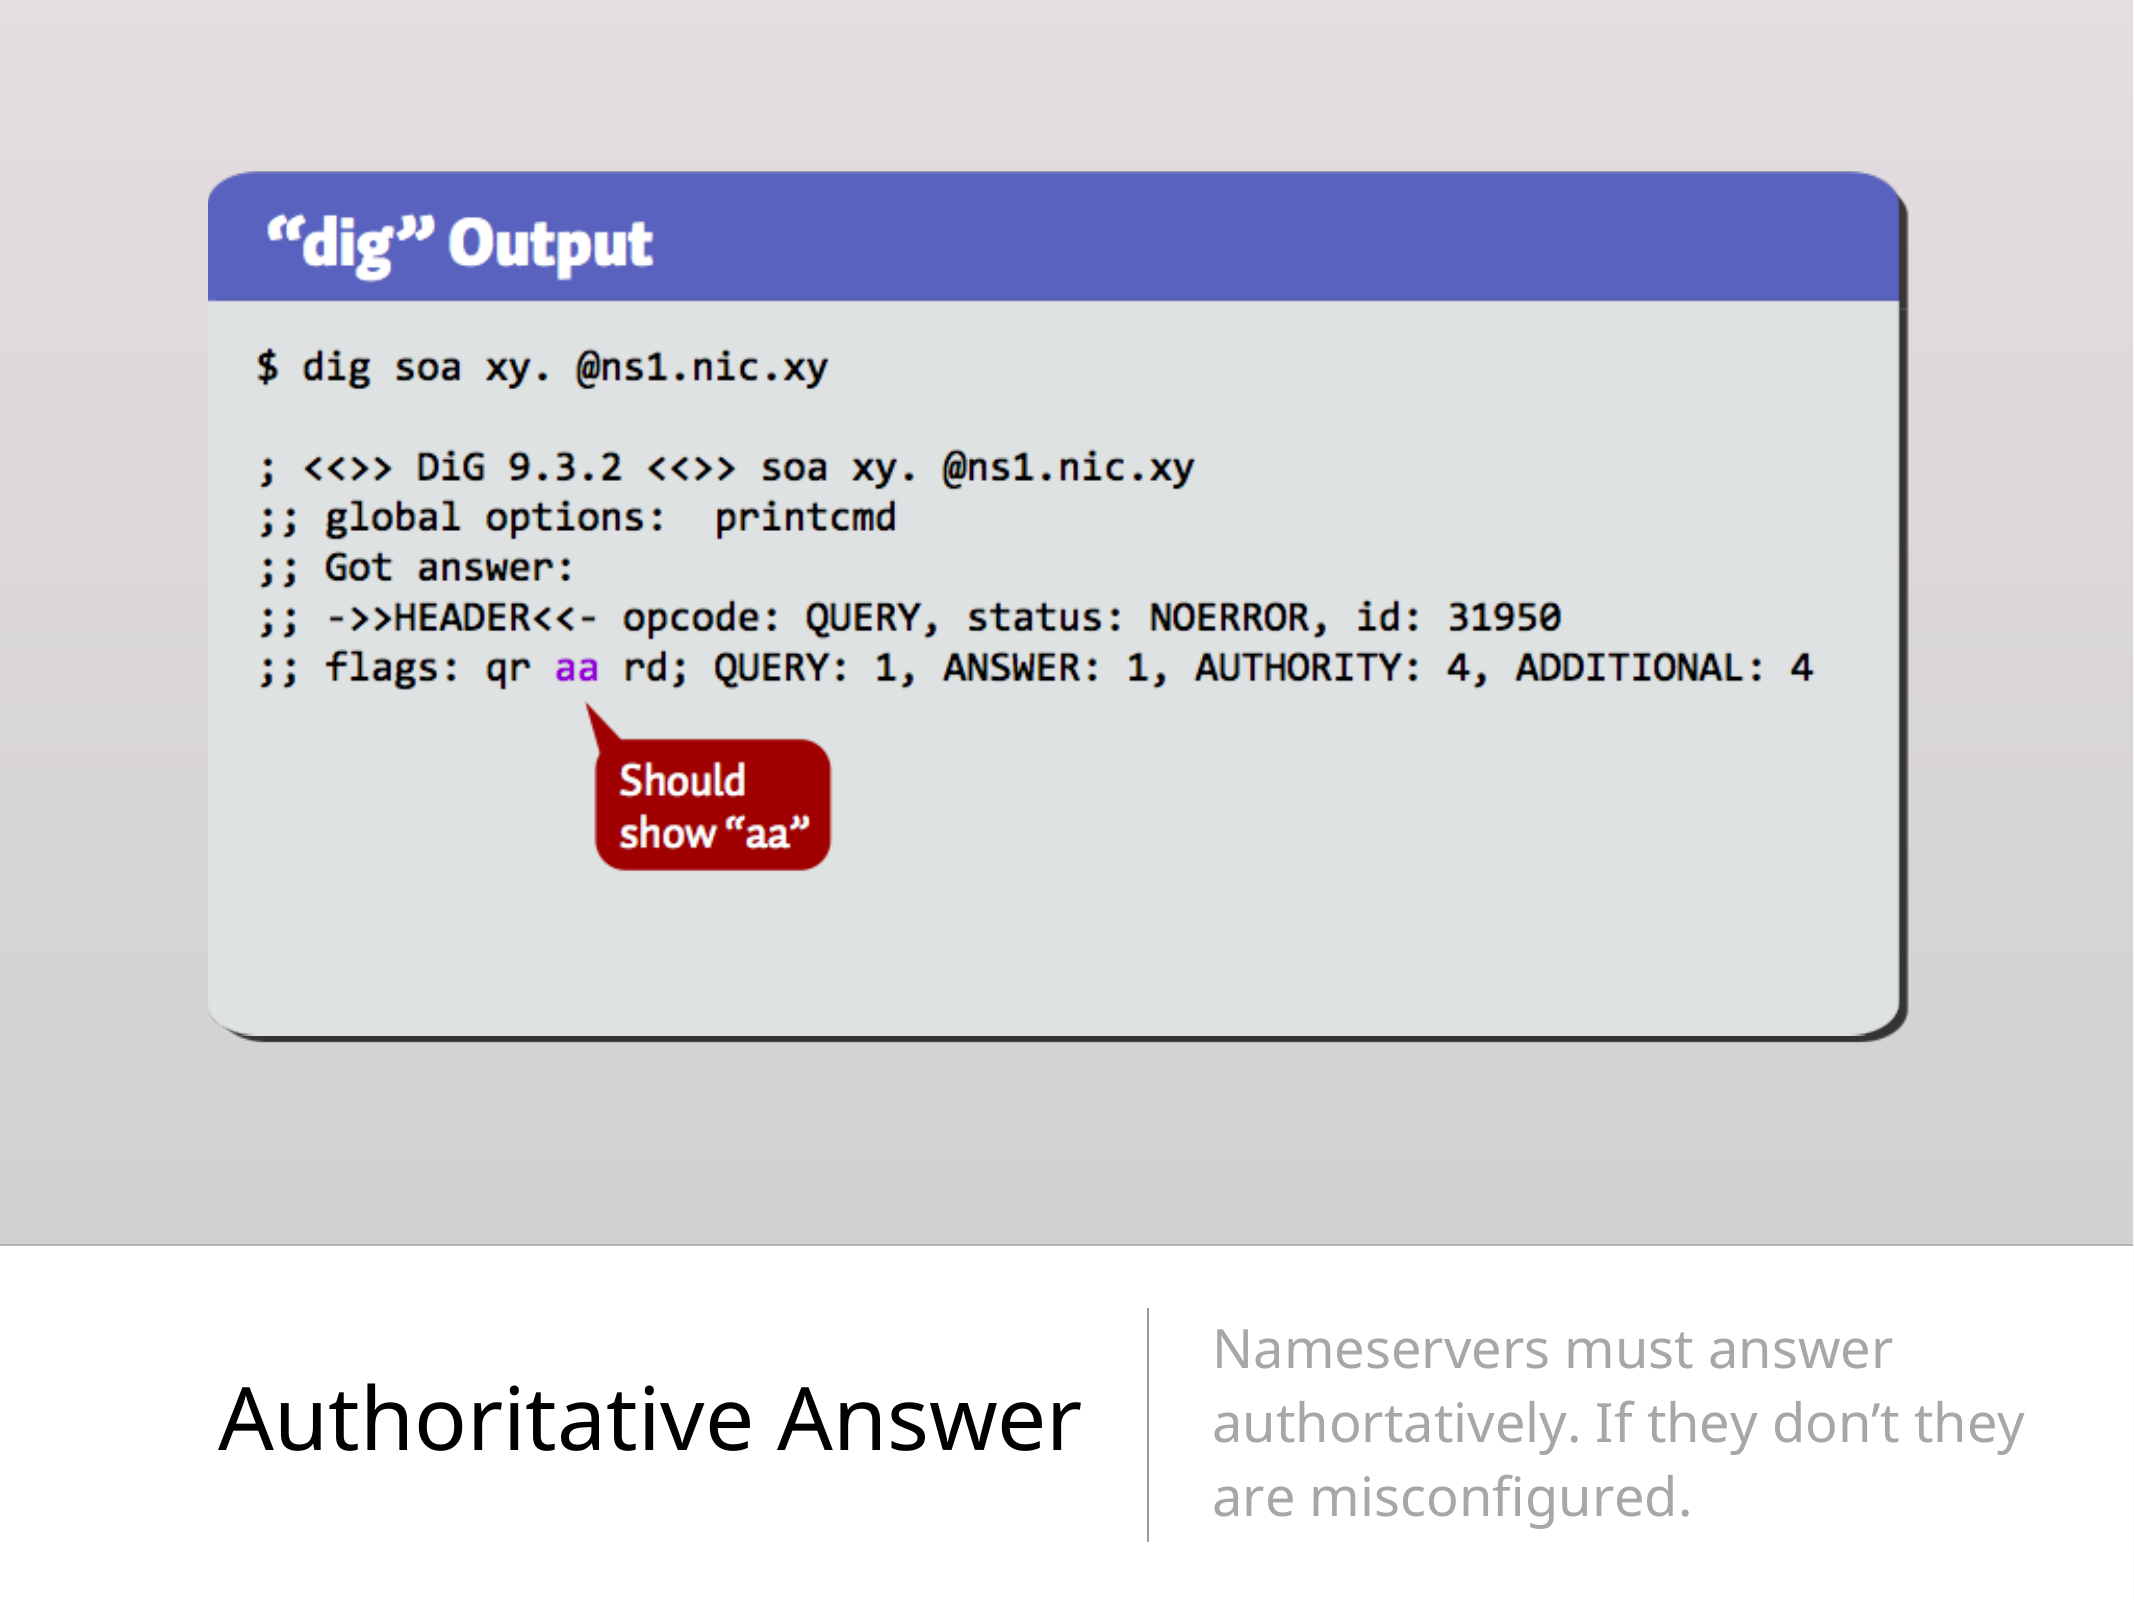

# Authoritative Answer
Nameservers must answer authortatively. If they don’t they are misconfigured.